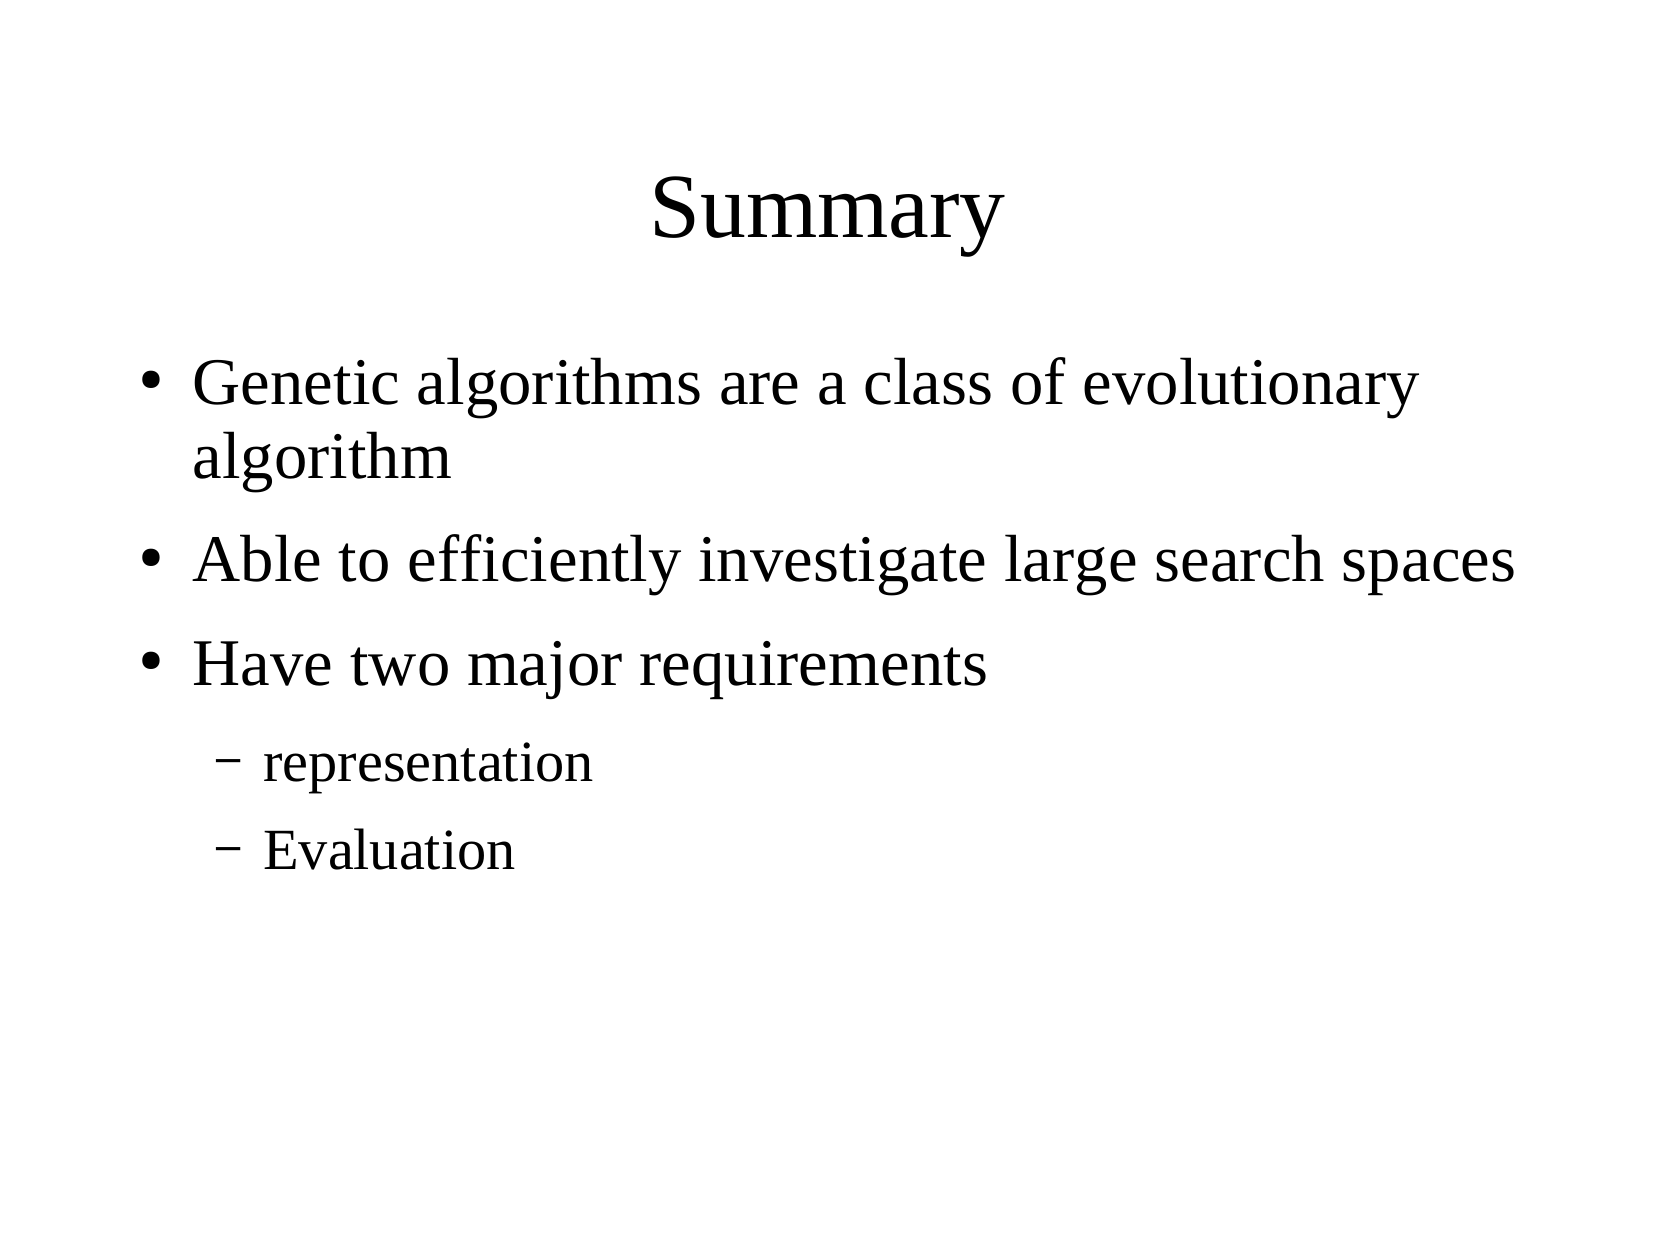

# Summary
Genetic algorithms are a class of evolutionary algorithm
Able to efficiently investigate large search spaces
Have two major requirements
representation
Evaluation